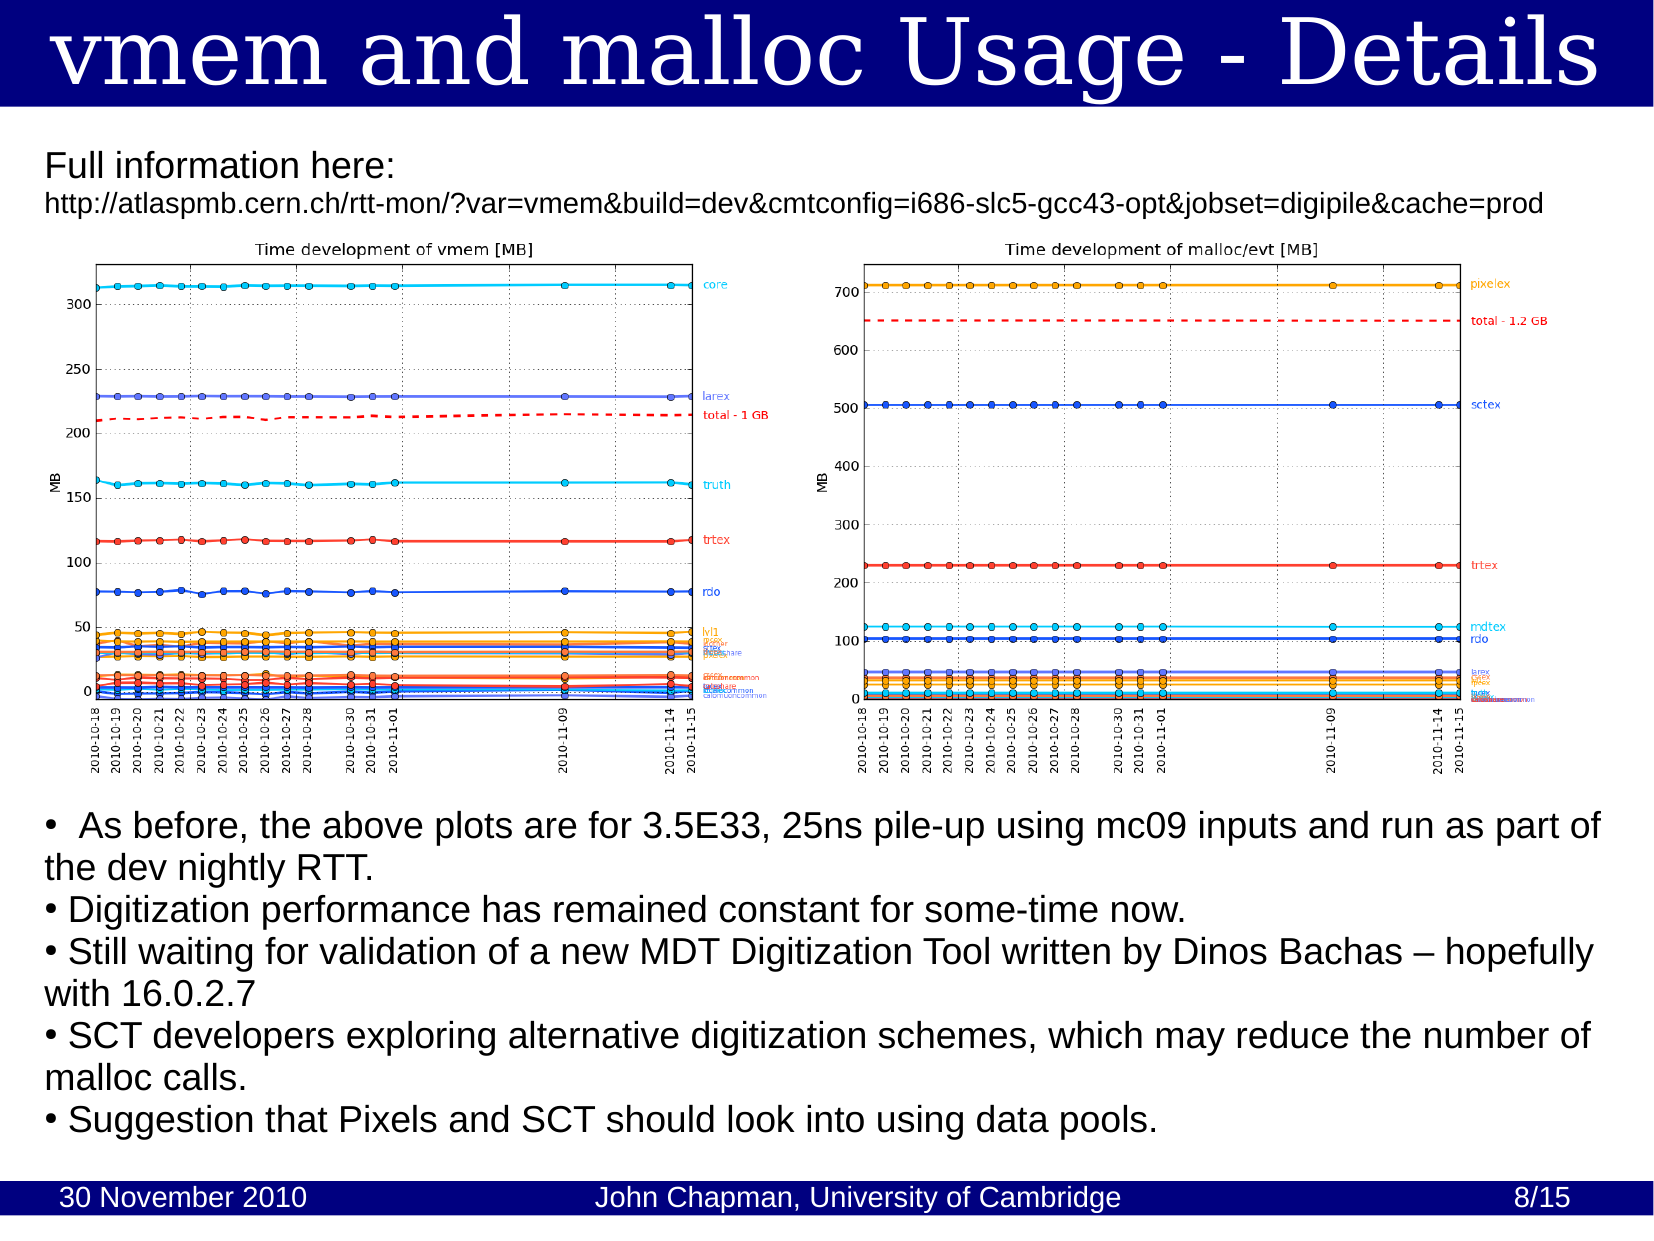

# vmem and malloc Usage - Details
Full information here:
http://atlaspmb.cern.ch/rtt-mon/?var=vmem&build=dev&cmtconfig=i686-slc5-gcc43-opt&jobset=digipile&cache=prod
 As before, the above plots are for 3.5E33, 25ns pile-up using mc09 inputs and run as part of the dev nightly RTT.
 Digitization performance has remained constant for some-time now.
 Still waiting for validation of a new MDT Digitization Tool written by Dinos Bachas – hopefully with 16.0.2.7
 SCT developers exploring alternative digitization schemes, which may reduce the number of malloc calls.
 Suggestion that Pixels and SCT should look into using data pools.
8